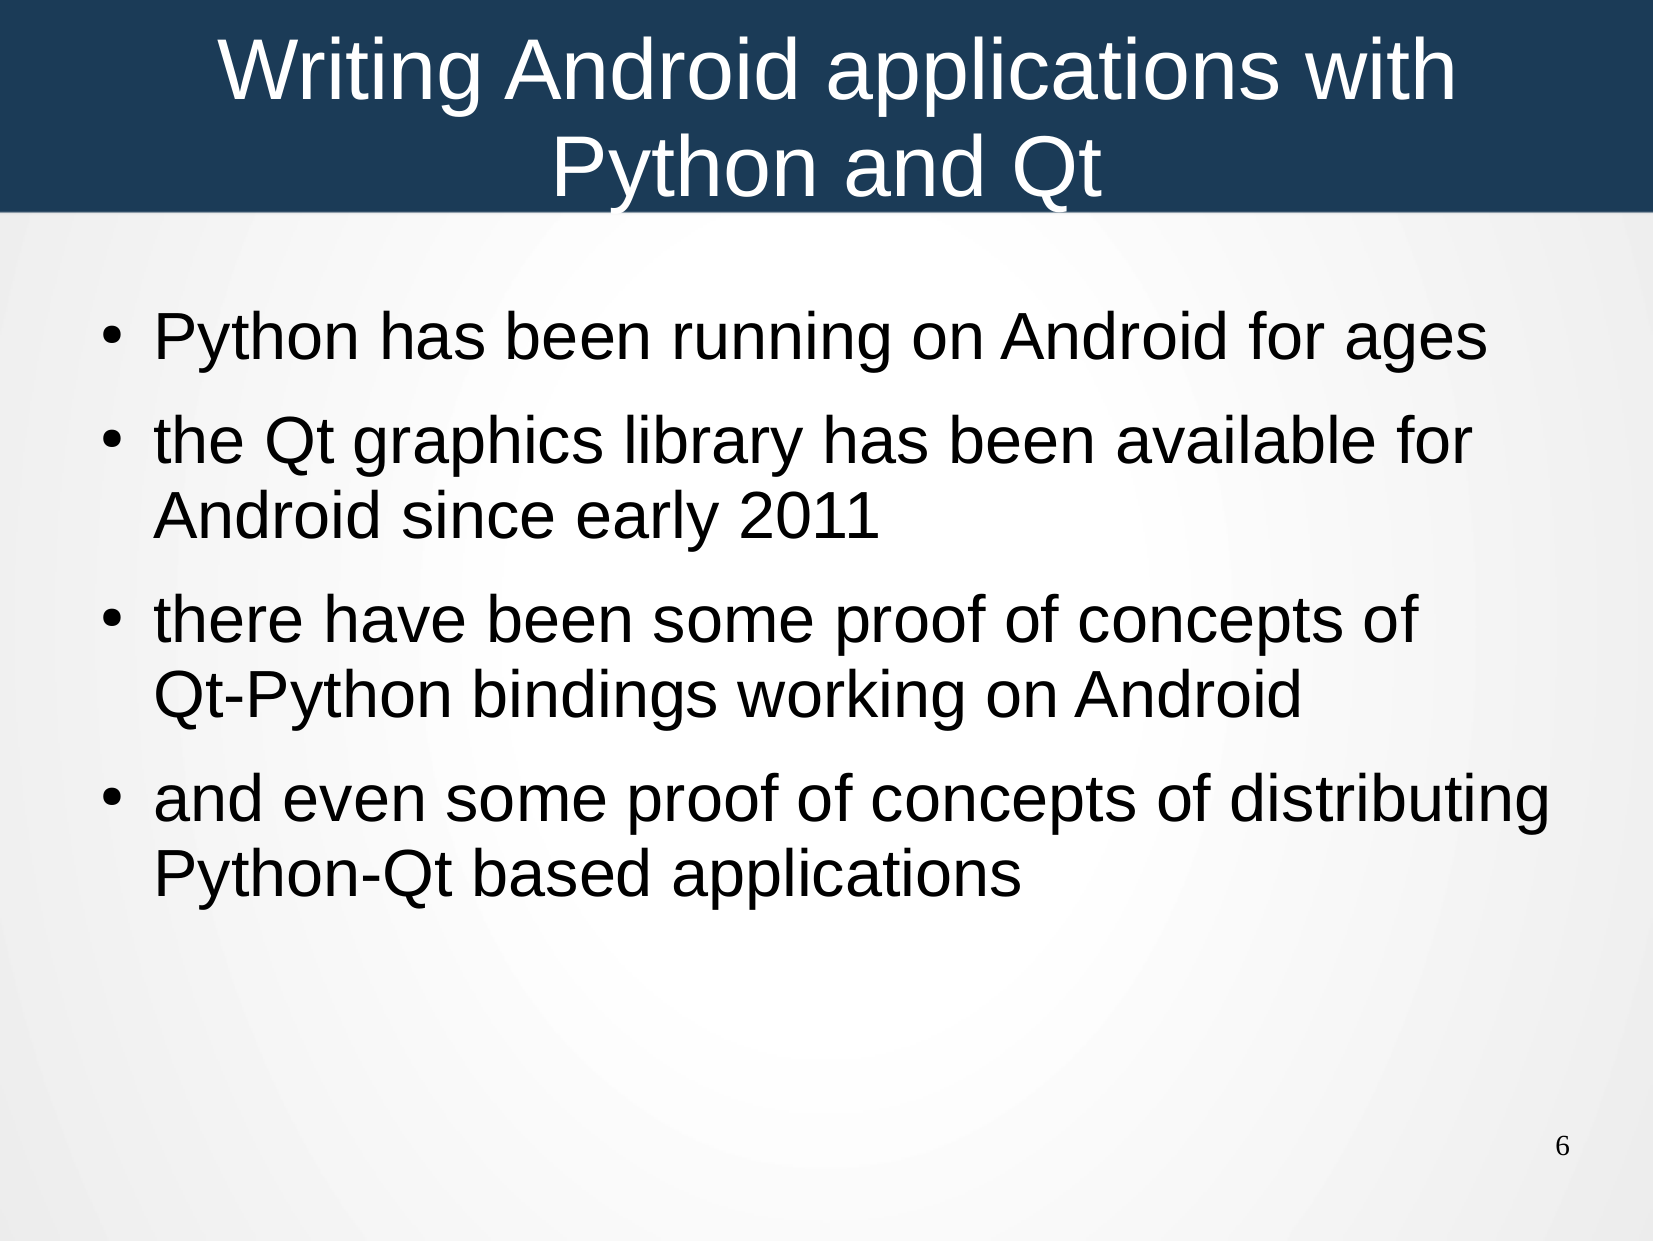

Writing Android applications with Python and Qt
# Python has been running on Android for ages
the Qt graphics library has been available for Android since early 2011
there have been some proof of concepts of Qt‑Python bindings working on Android
and even some proof of concepts of distributing Python-Qt based applications
6